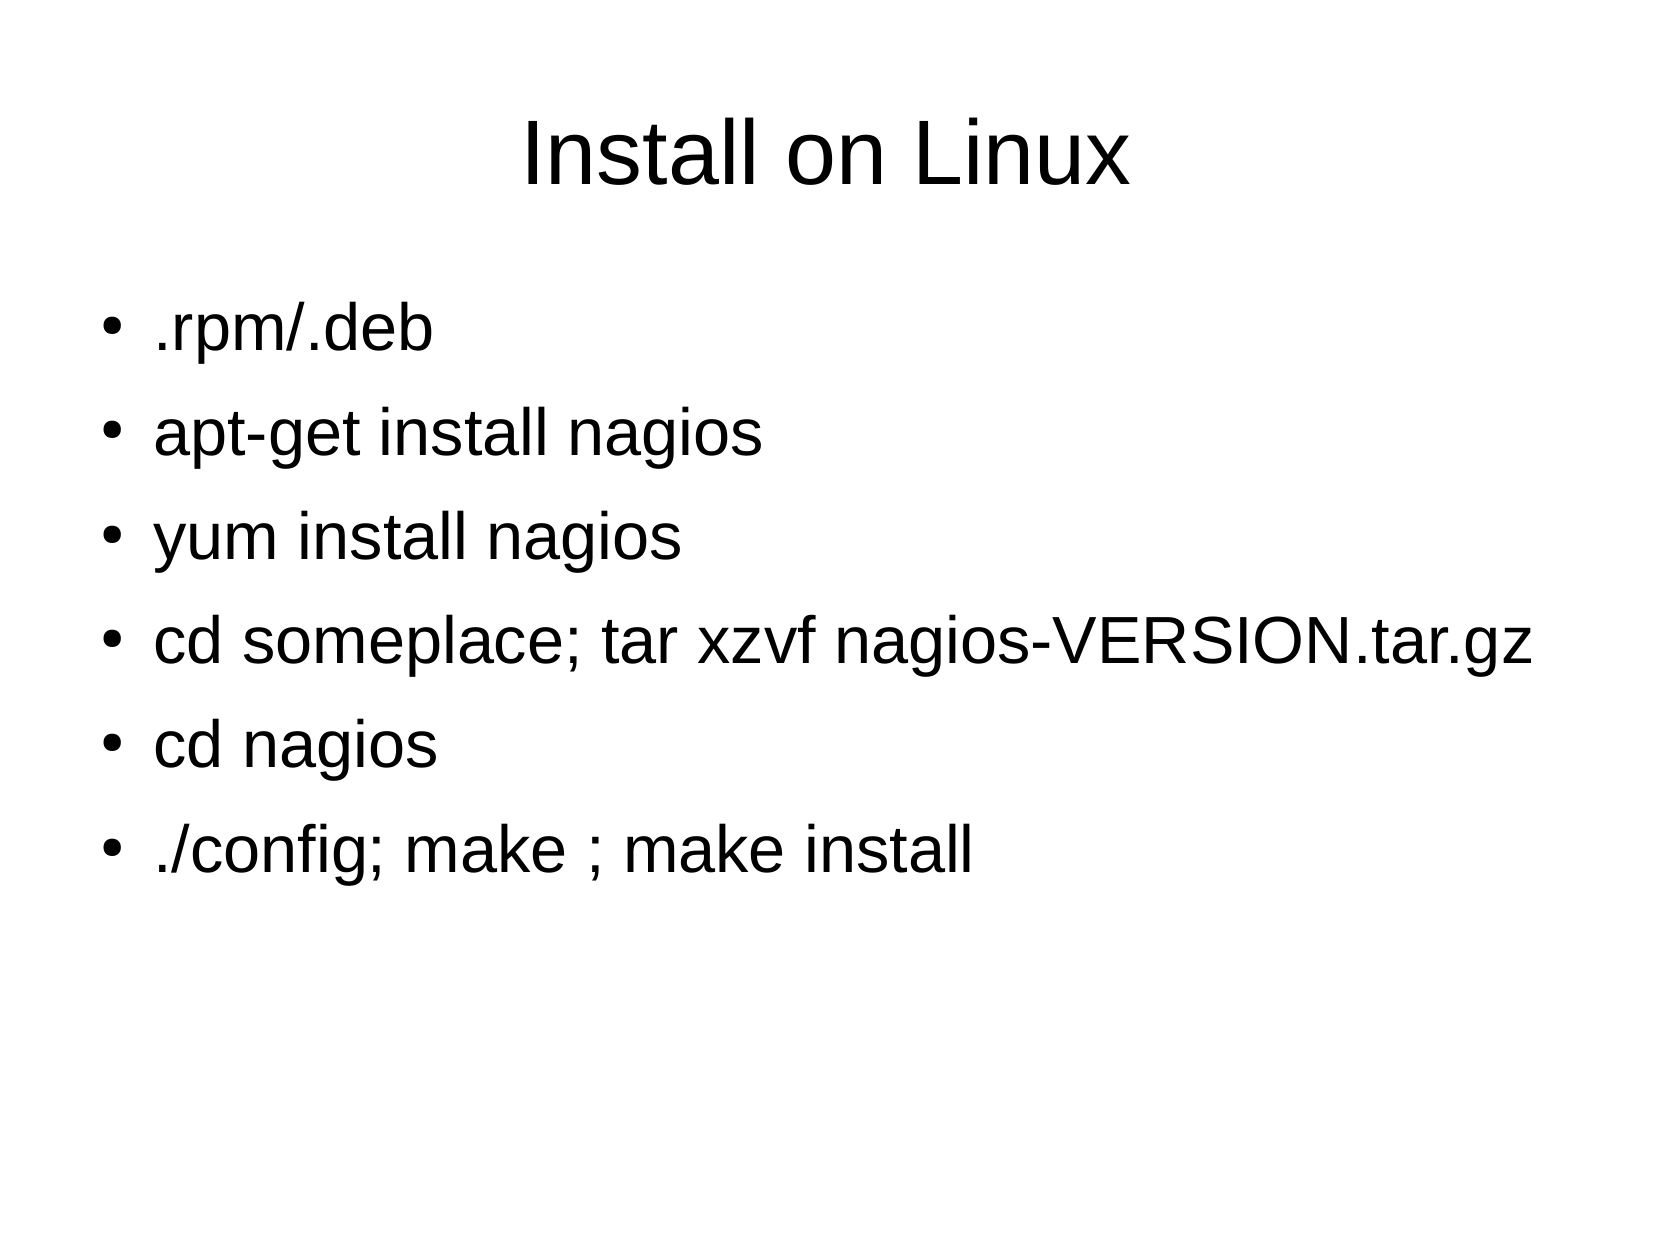

# Install on Linux
.rpm/.deb
apt-get install nagios
yum install nagios
cd someplace; tar xzvf nagios-VERSION.tar.gz
cd nagios
./config; make ; make install